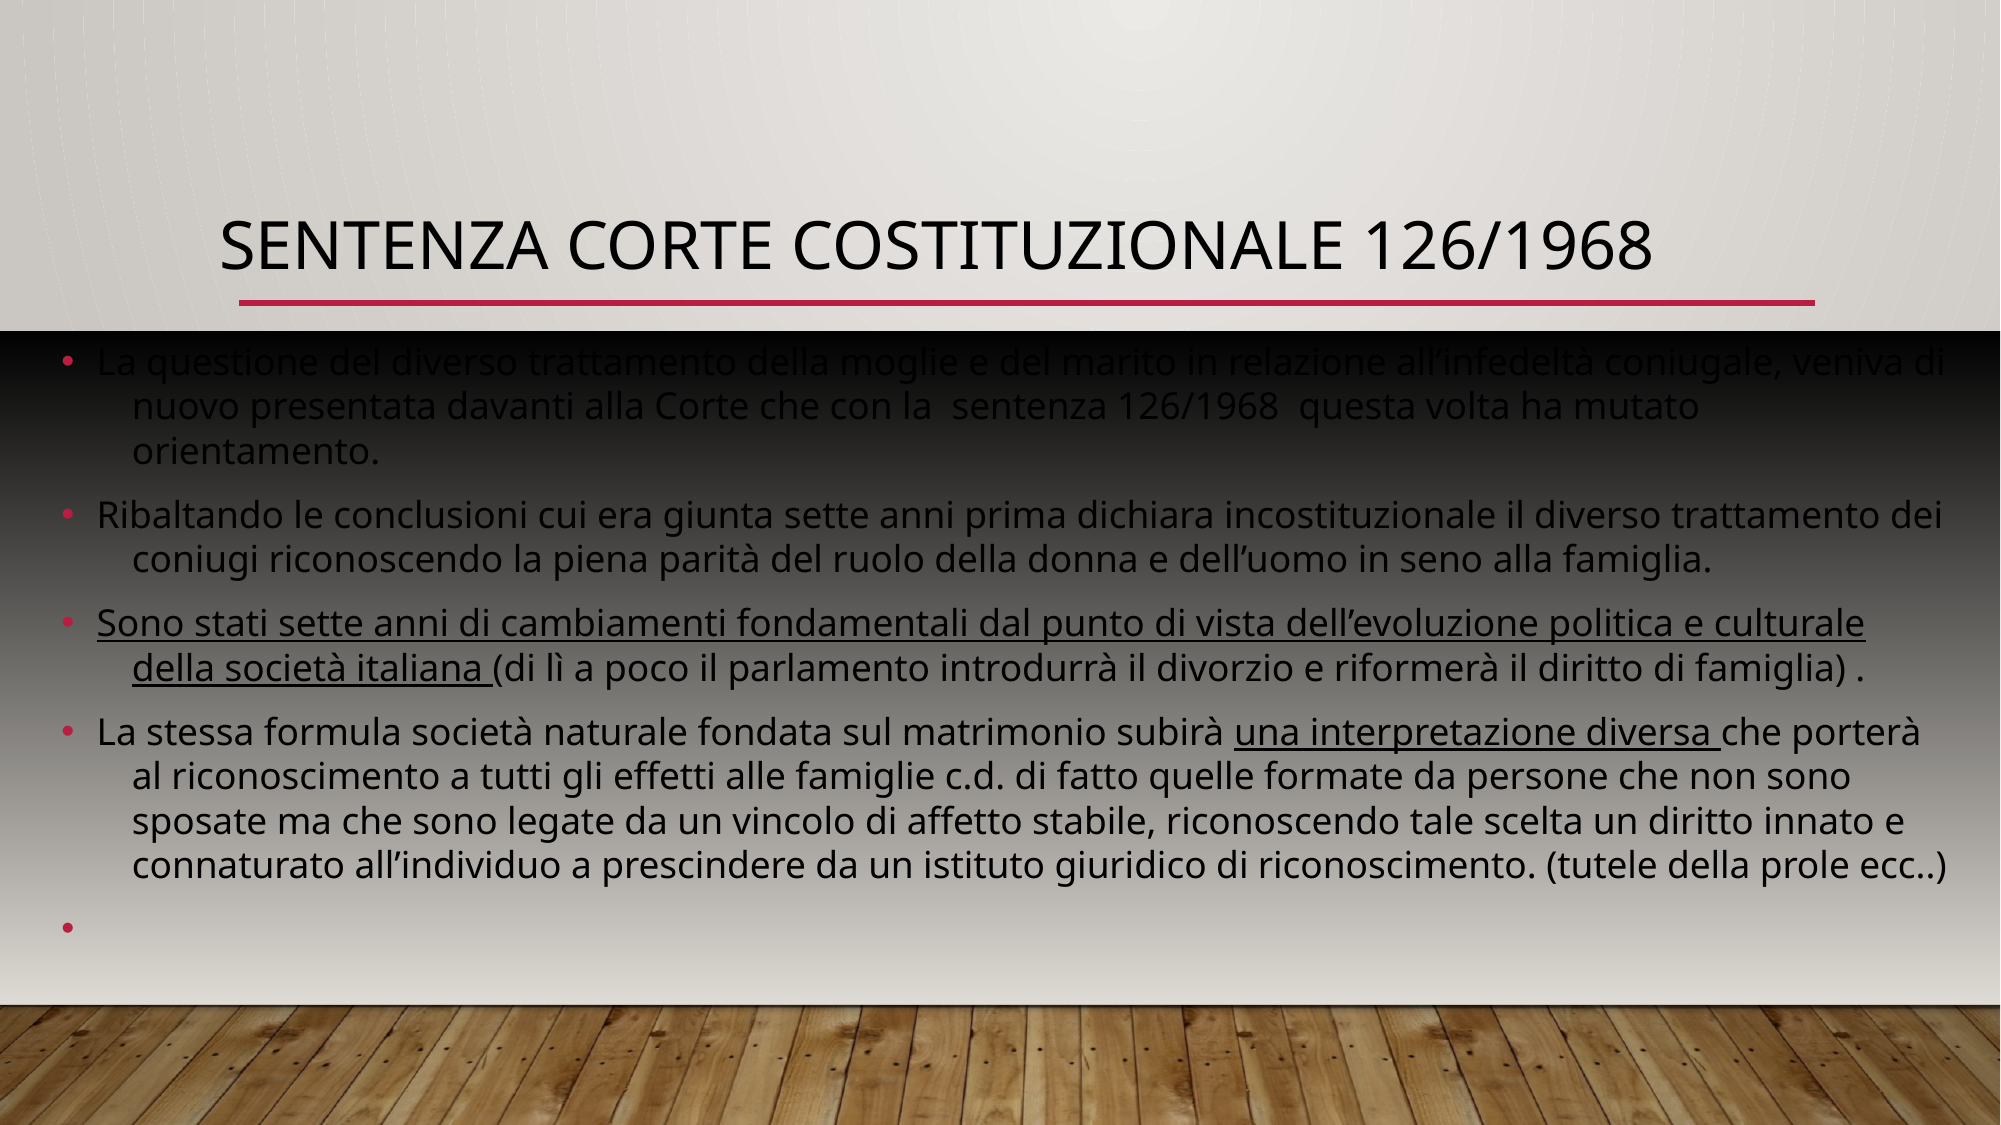

# Sentenza corte costituzionale 126/1968
La questione del diverso trattamento della moglie e del marito in relazione all’infedeltà coniugale, veniva di nuovo presentata davanti alla Corte che con la sentenza 126/1968 questa volta ha mutato orientamento.
Ribaltando le conclusioni cui era giunta sette anni prima dichiara incostituzionale il diverso trattamento dei coniugi riconoscendo la piena parità del ruolo della donna e dell’uomo in seno alla famiglia.
Sono stati sette anni di cambiamenti fondamentali dal punto di vista dell’evoluzione politica e culturale della società italiana (di lì a poco il parlamento introdurrà il divorzio e riformerà il diritto di famiglia) .
La stessa formula società naturale fondata sul matrimonio subirà una interpretazione diversa che porterà al riconoscimento a tutti gli effetti alle famiglie c.d. di fatto quelle formate da persone che non sono sposate ma che sono legate da un vincolo di affetto stabile, riconoscendo tale scelta un diritto innato e connaturato all’individuo a prescindere da un istituto giuridico di riconoscimento. (tutele della prole ecc..)